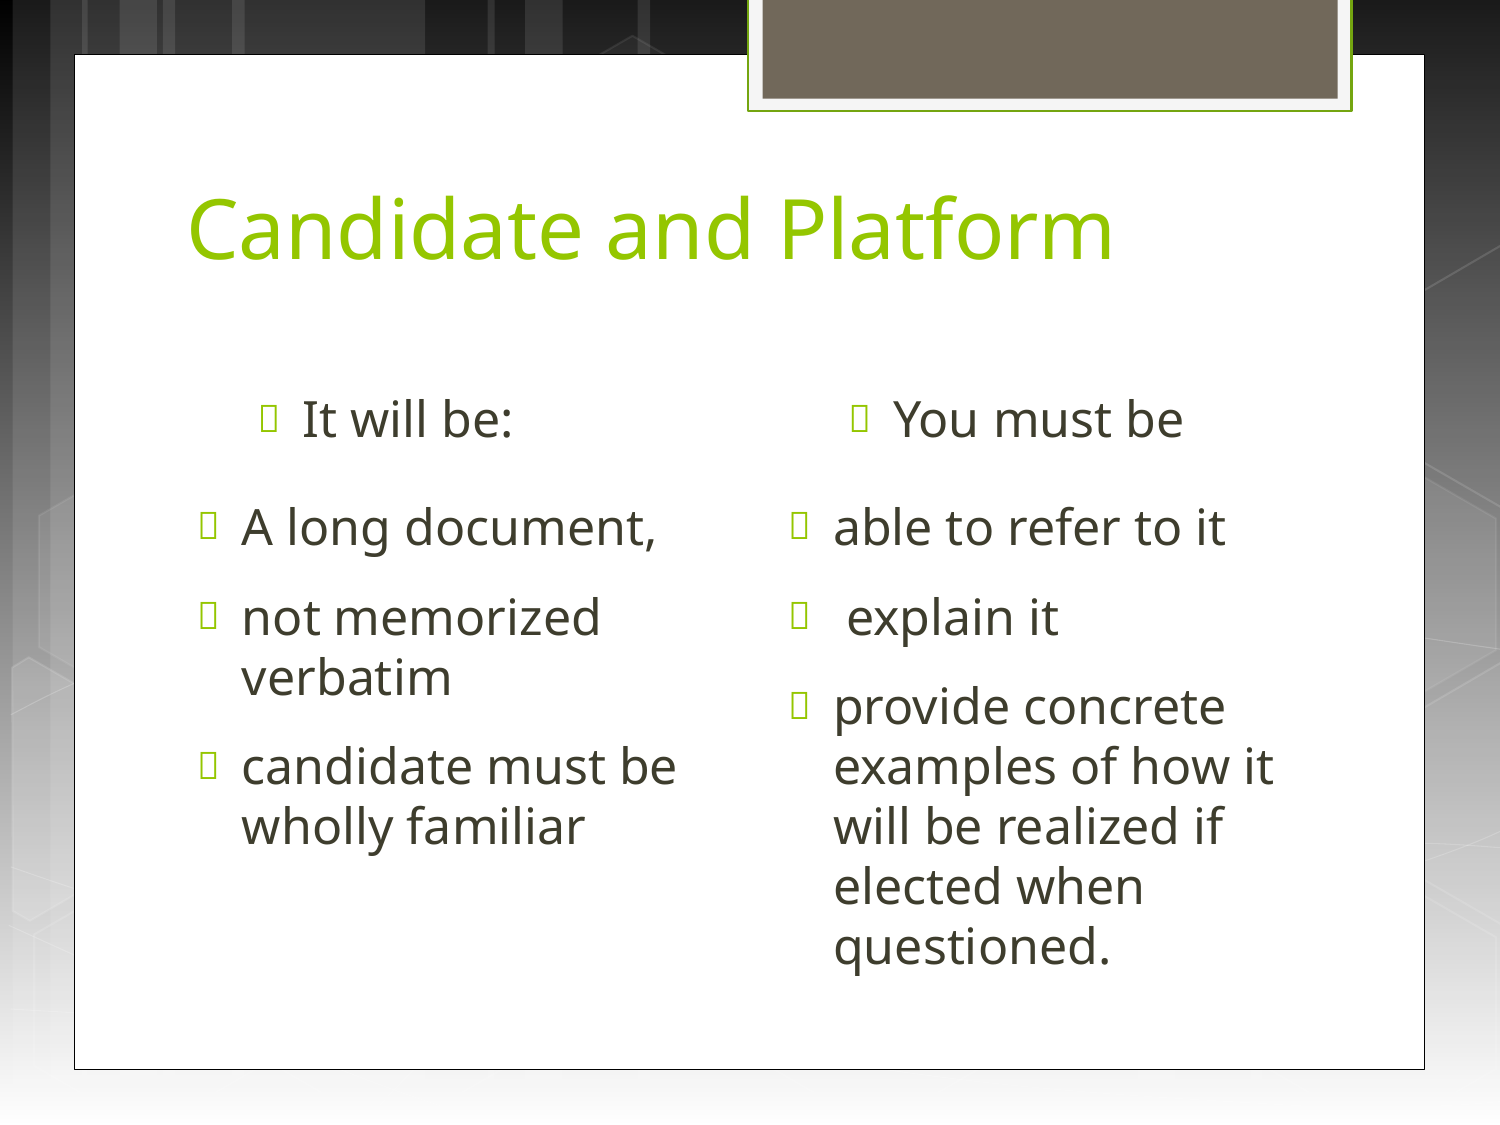

# Candidate and Platform
It will be:
You must be
A long document,
not memorized verbatim
candidate must be wholly familiar
able to refer to it
 explain it
provide concrete examples of how it will be realized if elected when questioned.